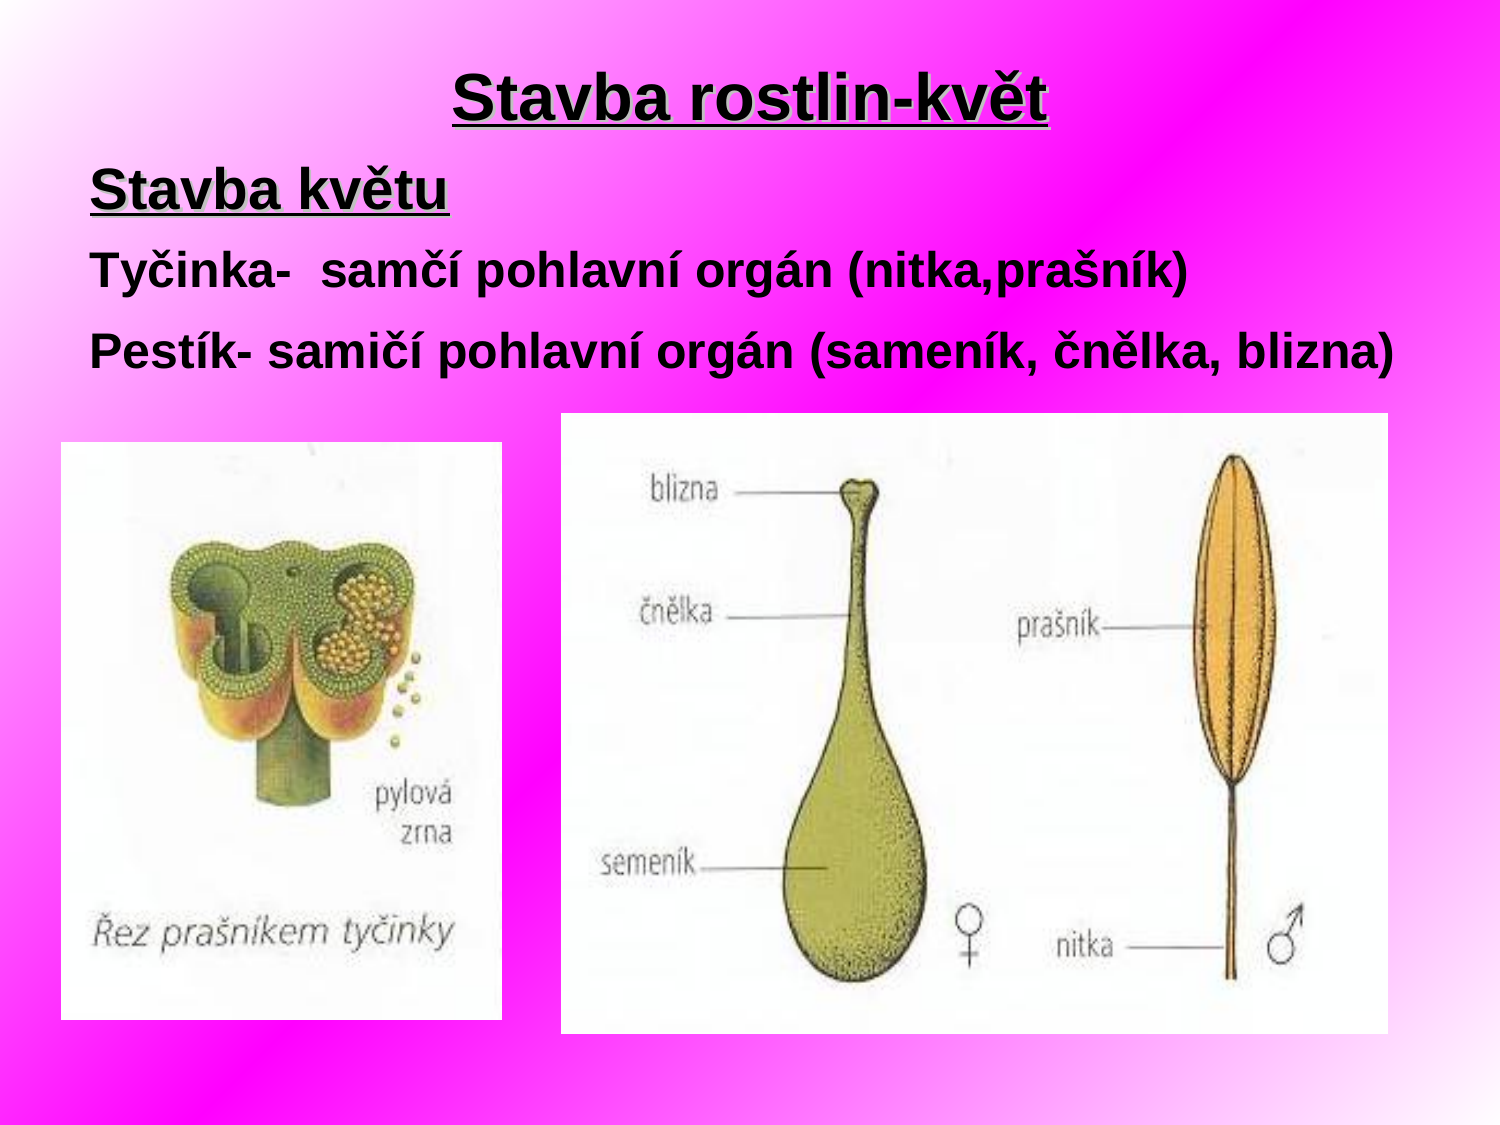

# Stavba rostlin-květ
Stavba květu
Tyčinka- samčí pohlavní orgán (nitka,prašník)‏
Pestík- samičí pohlavní orgán (sameník, čnělka, blizna)‏
prašník